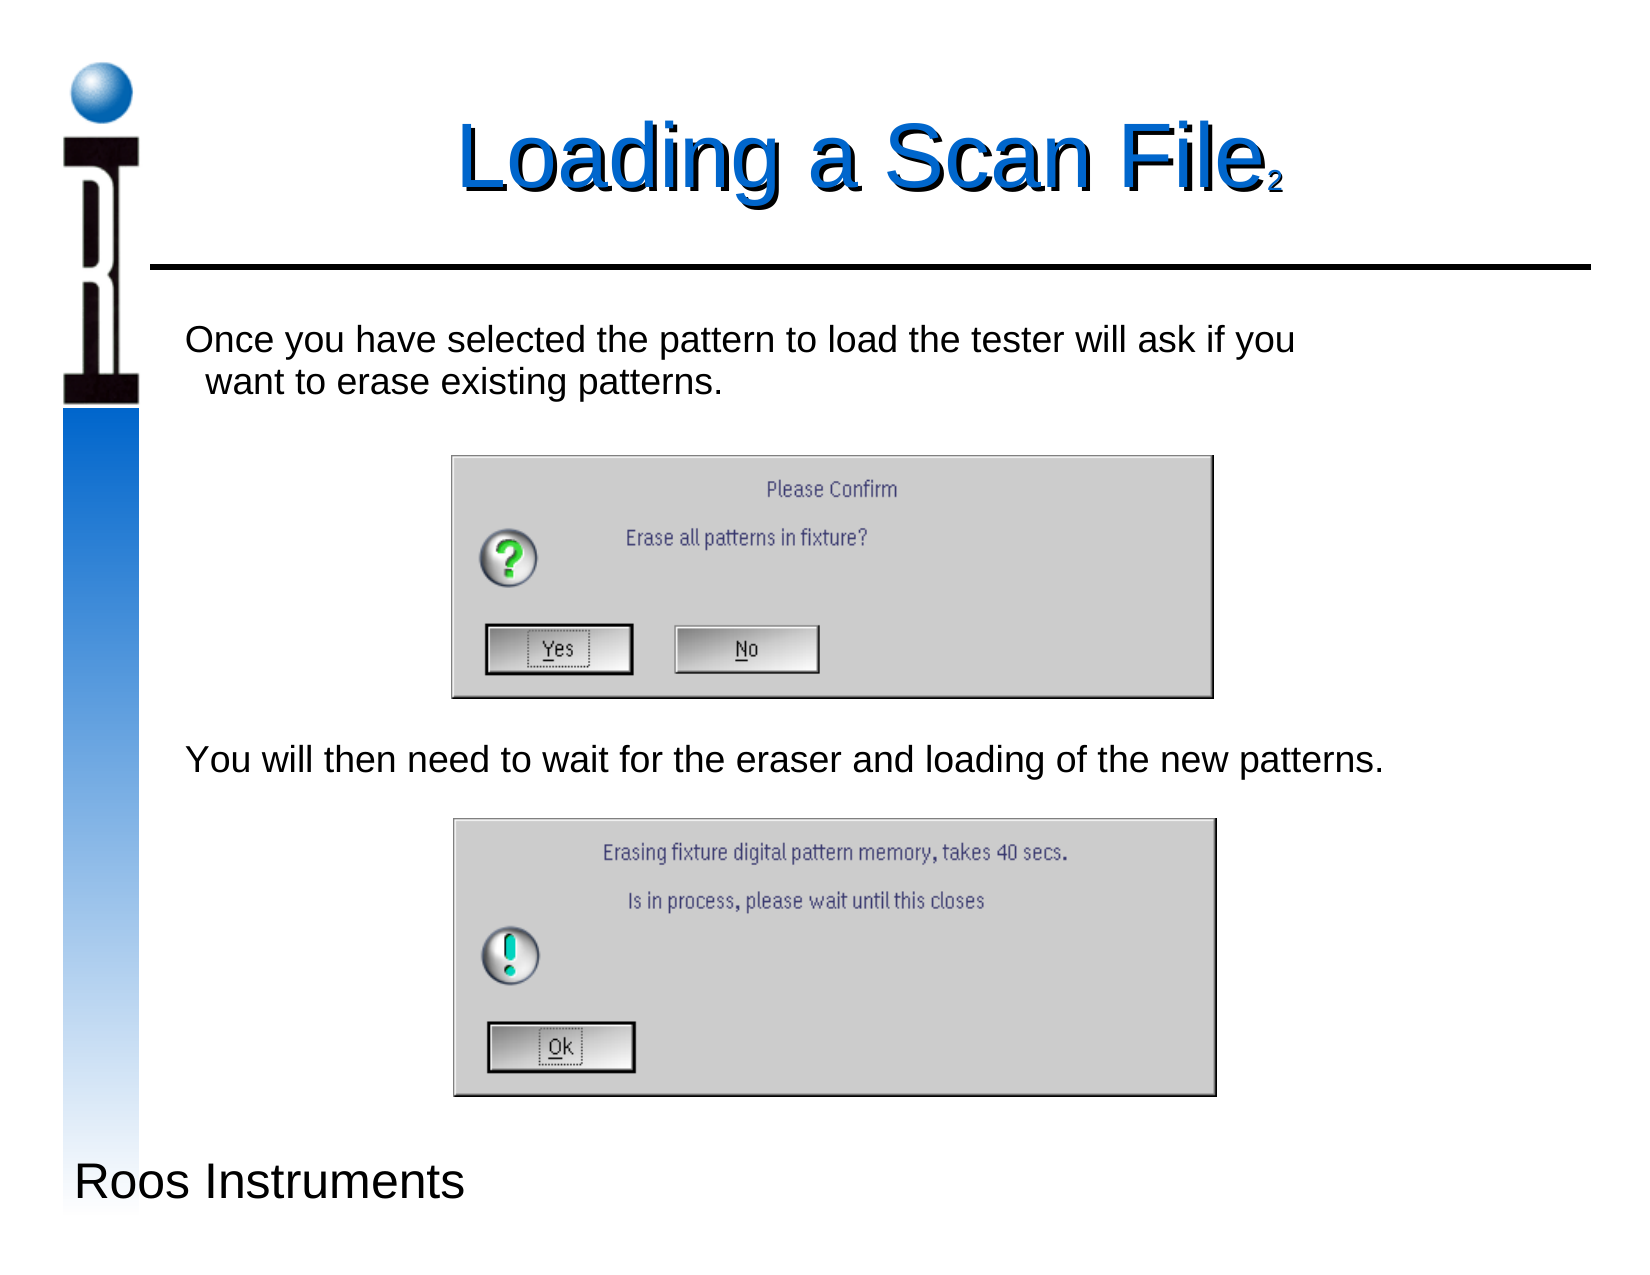

# Loading a Scan File2
 Once you have selected the pattern to load the tester will ask if you
 want to erase existing patterns.
 You will then need to wait for the eraser and loading of the new patterns.